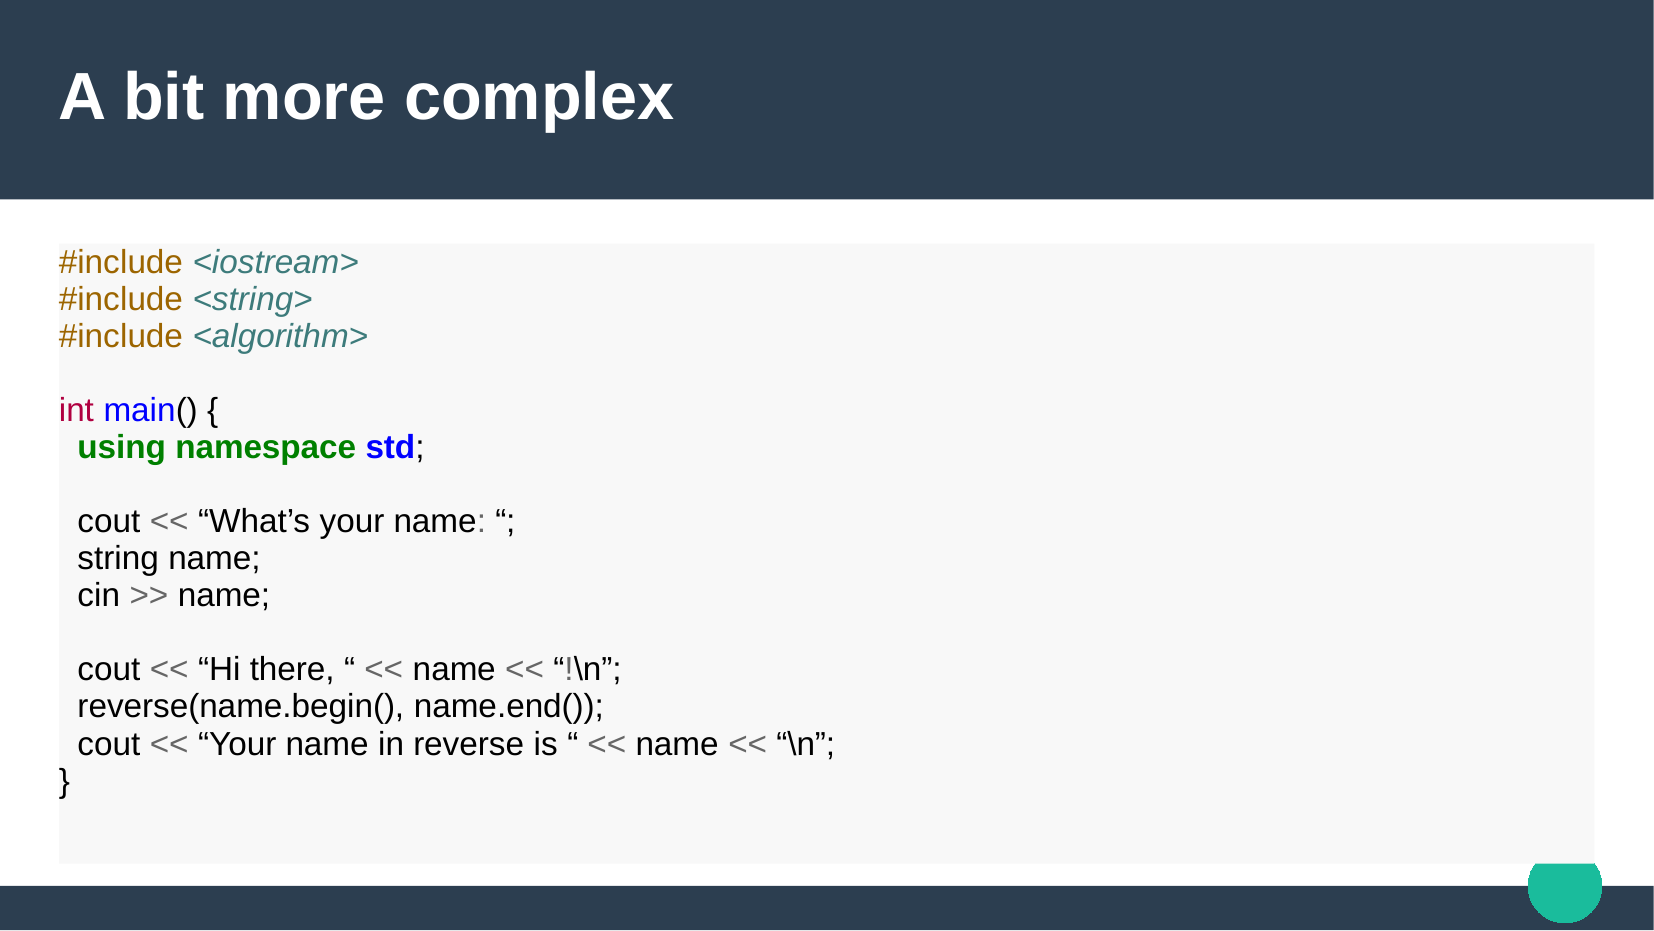

# A bit more complex
#include <iostream>
#include <string>
#include <algorithm>
int main() {
 using namespace std;
 cout << “What’s your name: “;
 string name;
 cin >> name;
 cout << “Hi there, “ << name << “!\n”;
 reverse(name.begin(), name.end());
 cout << “Your name in reverse is “ << name << “\n”;
}